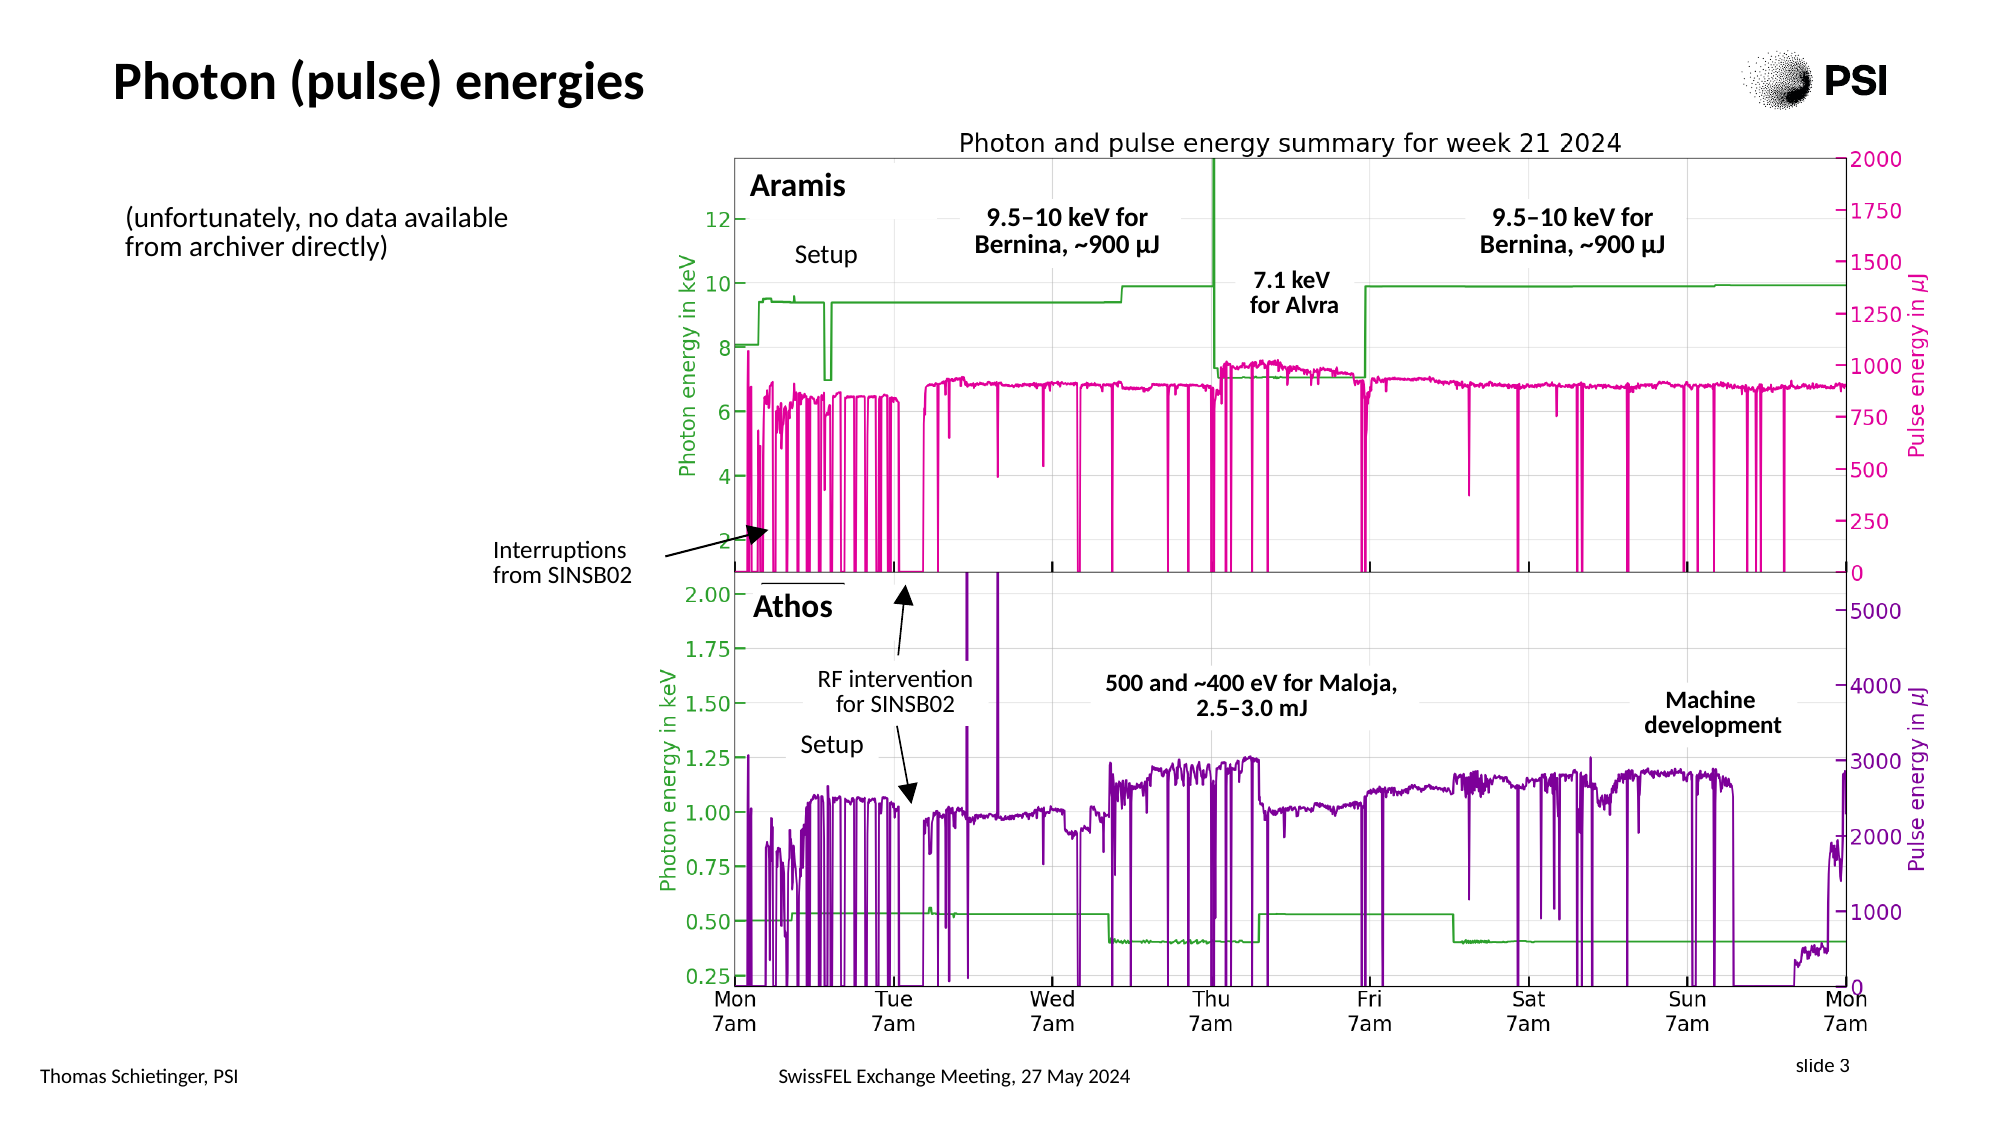

# Photon (pulse) energies
Aramis
(unfortunately, no data available
from archiver directly)
9.5–10 keV for
Bernina, ~900 µJ
 ● Photon energy (keV)
 ● Photon pulse energy (µJ)
Mon,20-May, 08:00 – Mon, 27-May, 08:00
9.5–10 keV for
Bernina, ~900 µJ
Setup
7.1 keV
for Alvra
Interruptions
from SINSB02
Athos
RF intervention
for SINSB02
500 and ~400 eV for Maloja,
2.5–3.0 mJ
Machine
development
Setup
3
PSI Center for Accelerator Science and Engineering